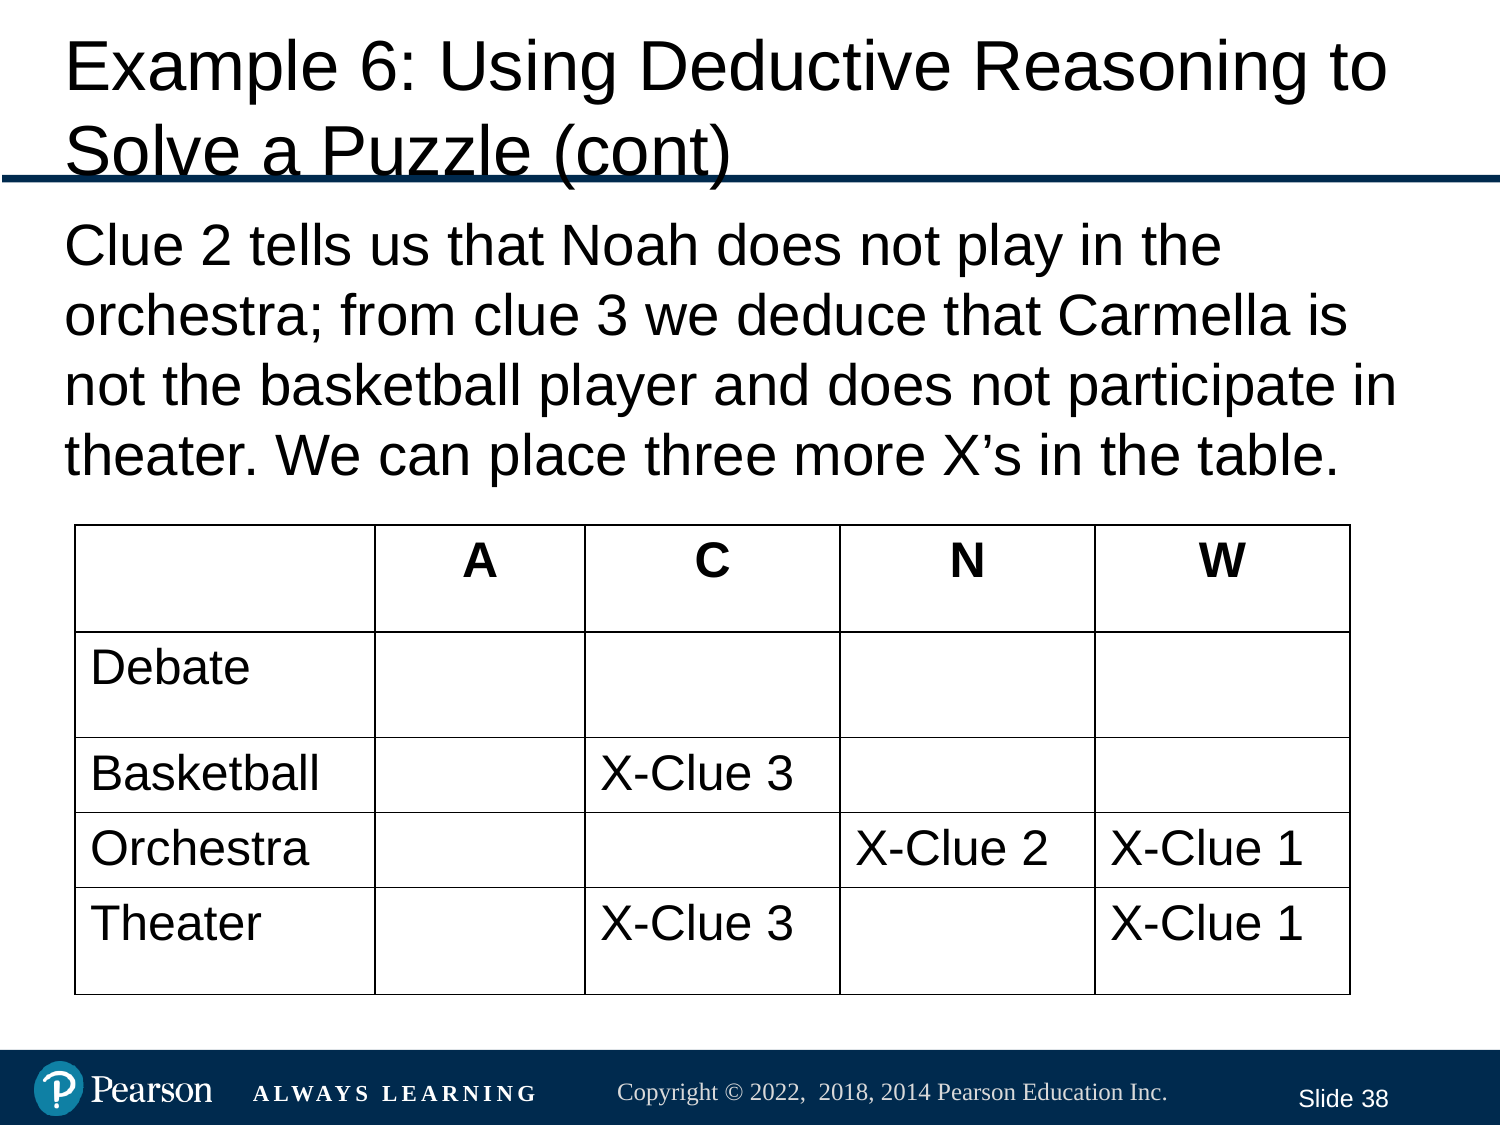

# Example 6: Using Deductive Reasoning to Solve a Puzzle (cont)
Clue 2 tells us that Noah does not play in the orchestra; from clue 3 we deduce that Carmella is not the basketball player and does not participate in theater. We can place three more X’s in the table.
| | A | C | N | W |
| --- | --- | --- | --- | --- |
| Debate | | | | |
| Basketball | | X-Clue 3 | | |
| Orchestra | | | X-Clue 2 | X-Clue 1 |
| Theater | | X-Clue 3 | | X-Clue 1 |